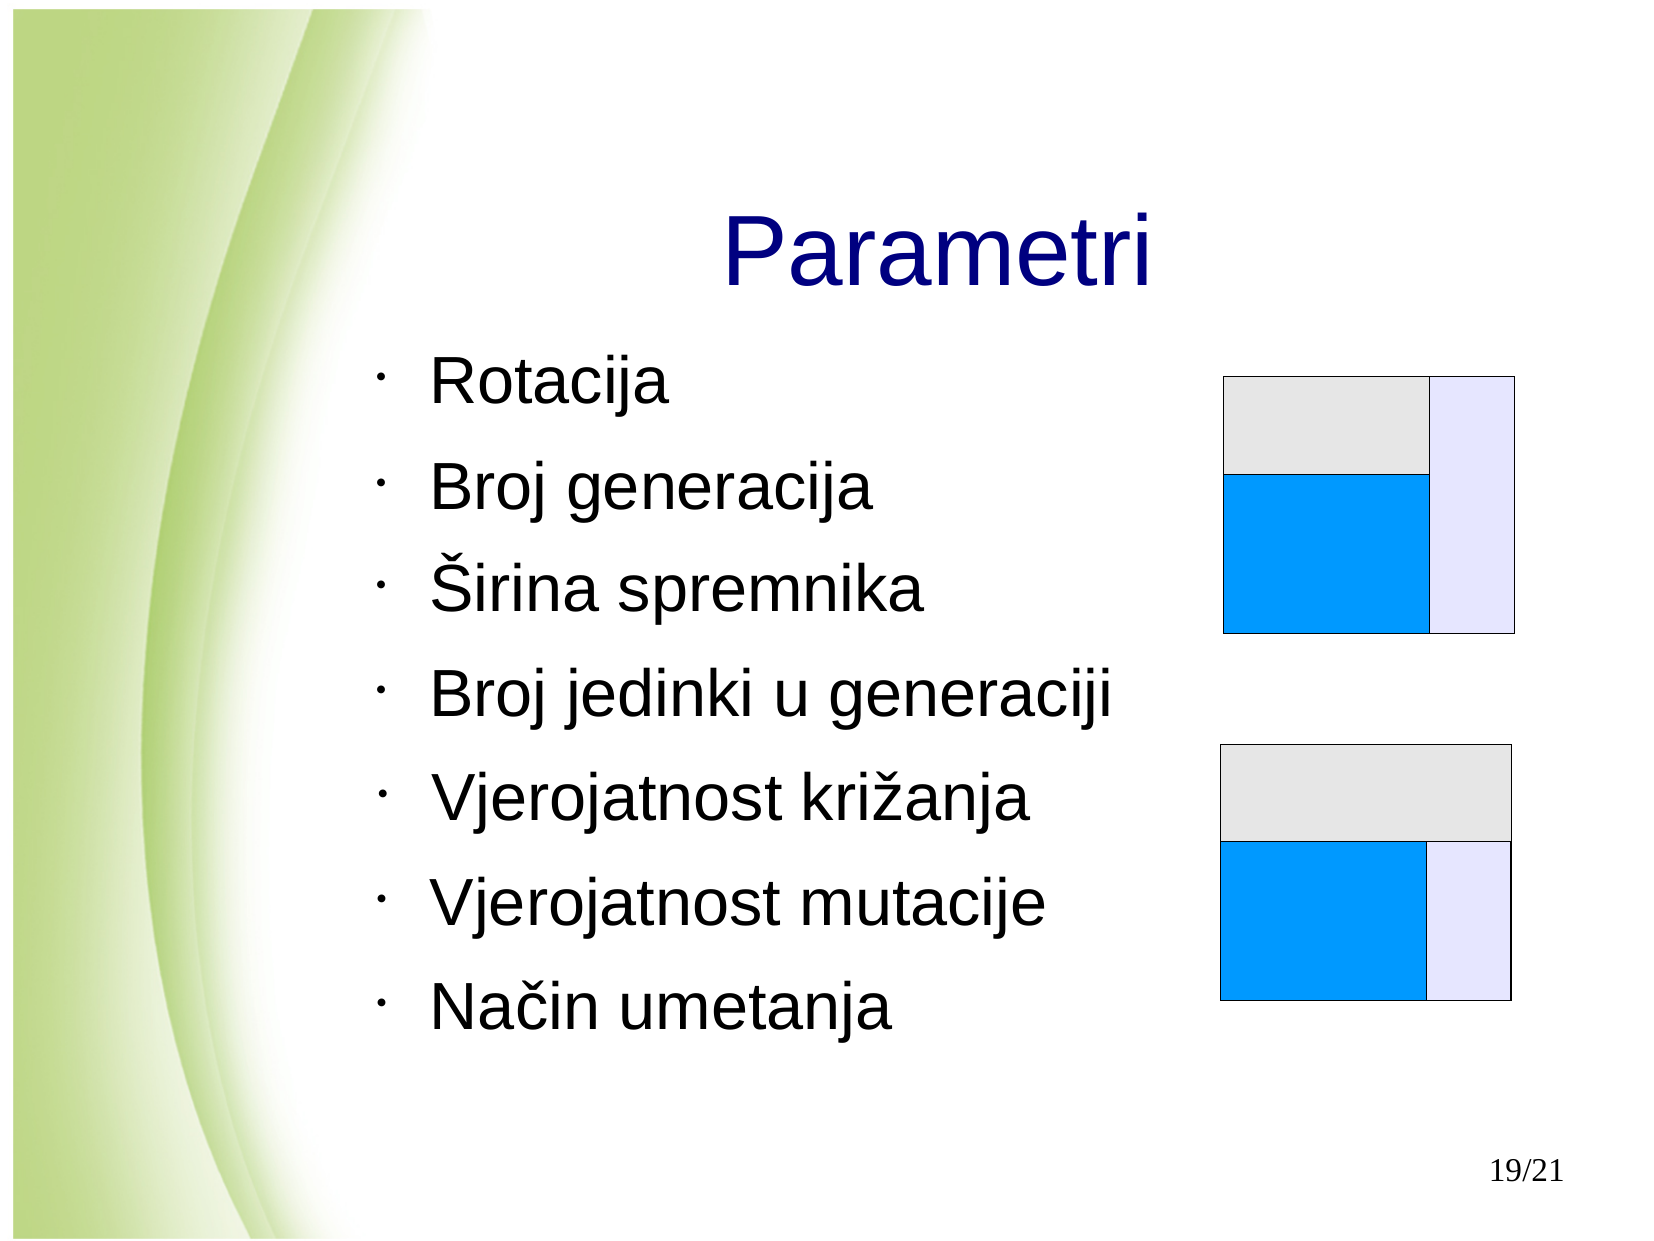

# Parametri
Rotacija
Broj generacija
Širina spremnika
Broj jedinki u generaciji
Vjerojatnost križanja
Vjerojatnost mutacije
Način umetanja